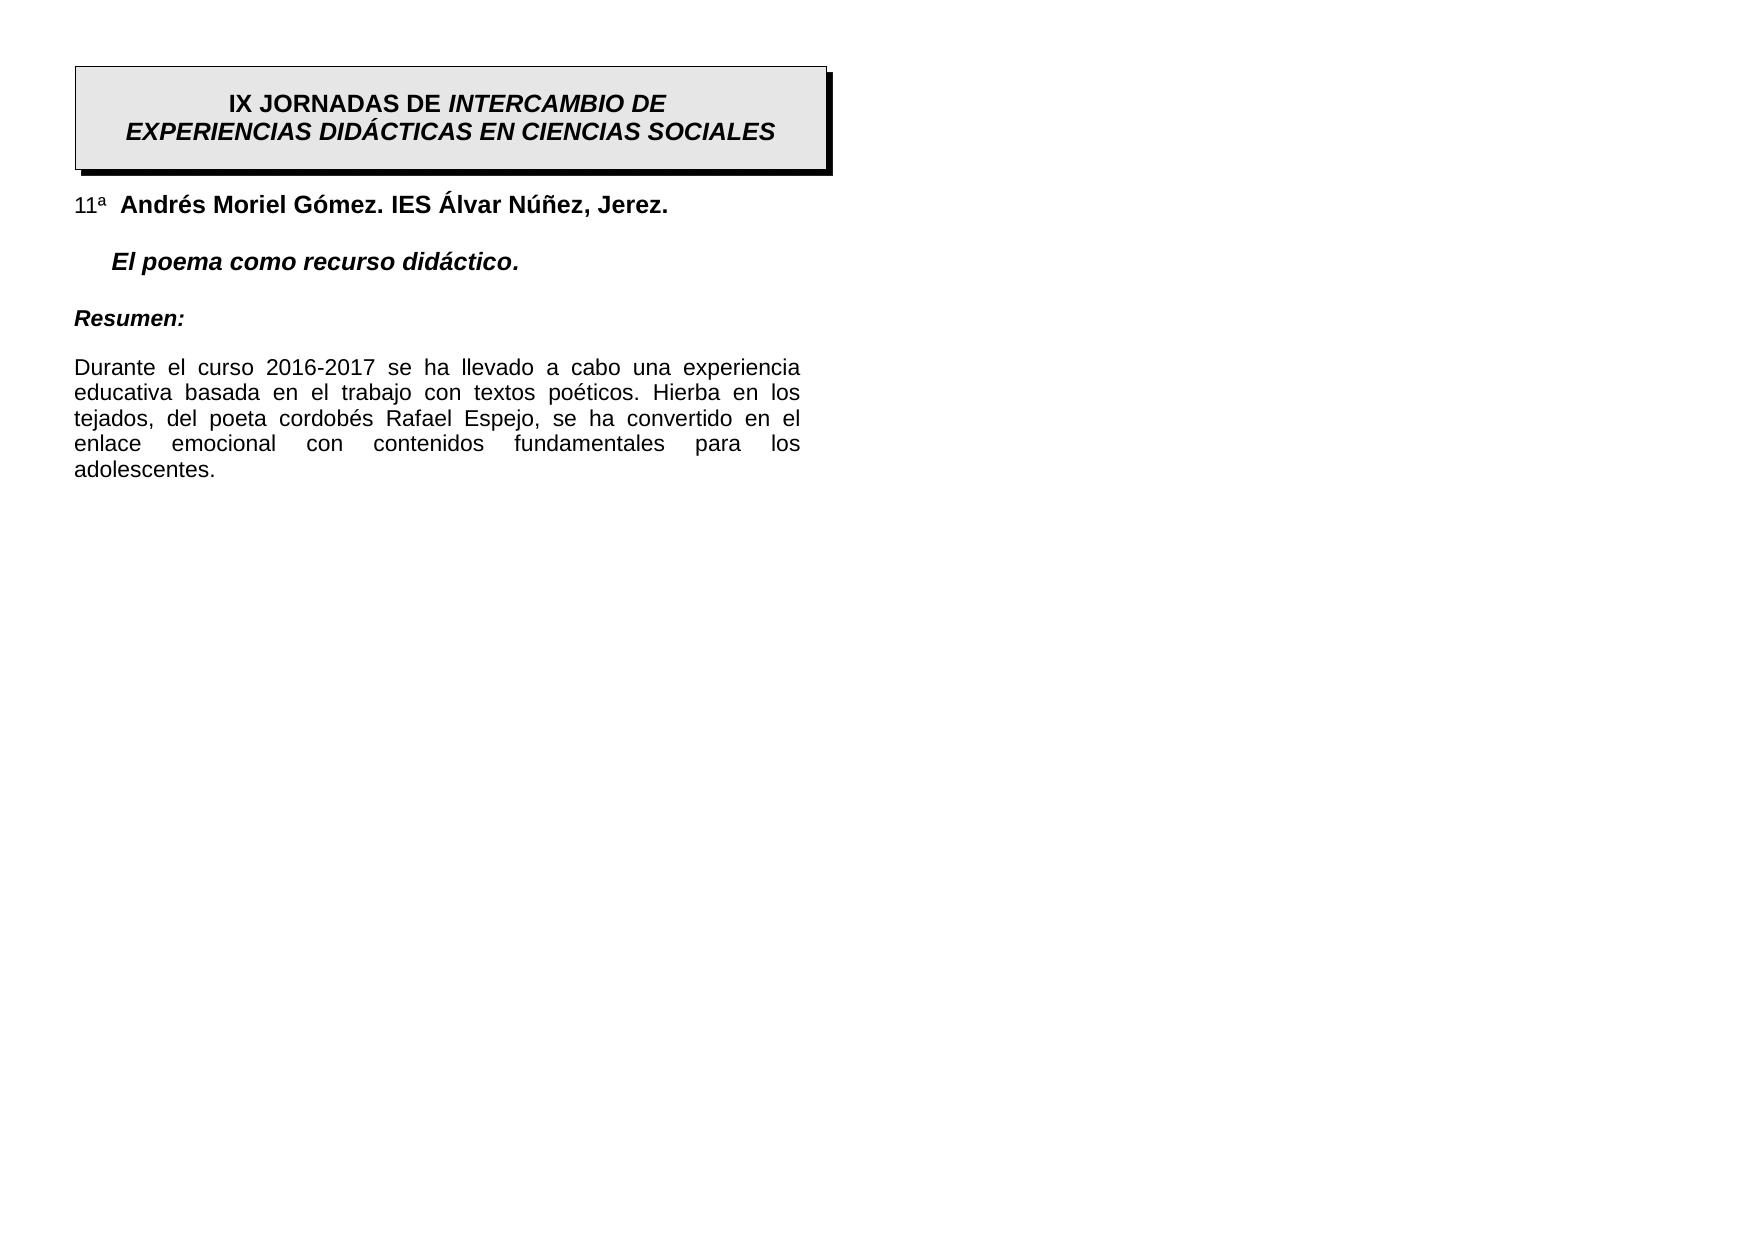

IX JORNADAS DE INTERCAMBIO DE
EXPERIENCIAS DIDÁCTICAS EN CIENCIAS SOCIALES
# 11ª Andrés Moriel Gómez. IES Álvar Núñez, Jerez.
El poema como recurso didáctico.
Resumen:
Durante el curso 2016-2017 se ha llevado a cabo una experiencia educativa basada en el trabajo con textos poéticos. Hierba en los tejados, del poeta cordobés Rafael Espejo, se ha convertido en el enlace emocional con contenidos fundamentales para los adolescentes.